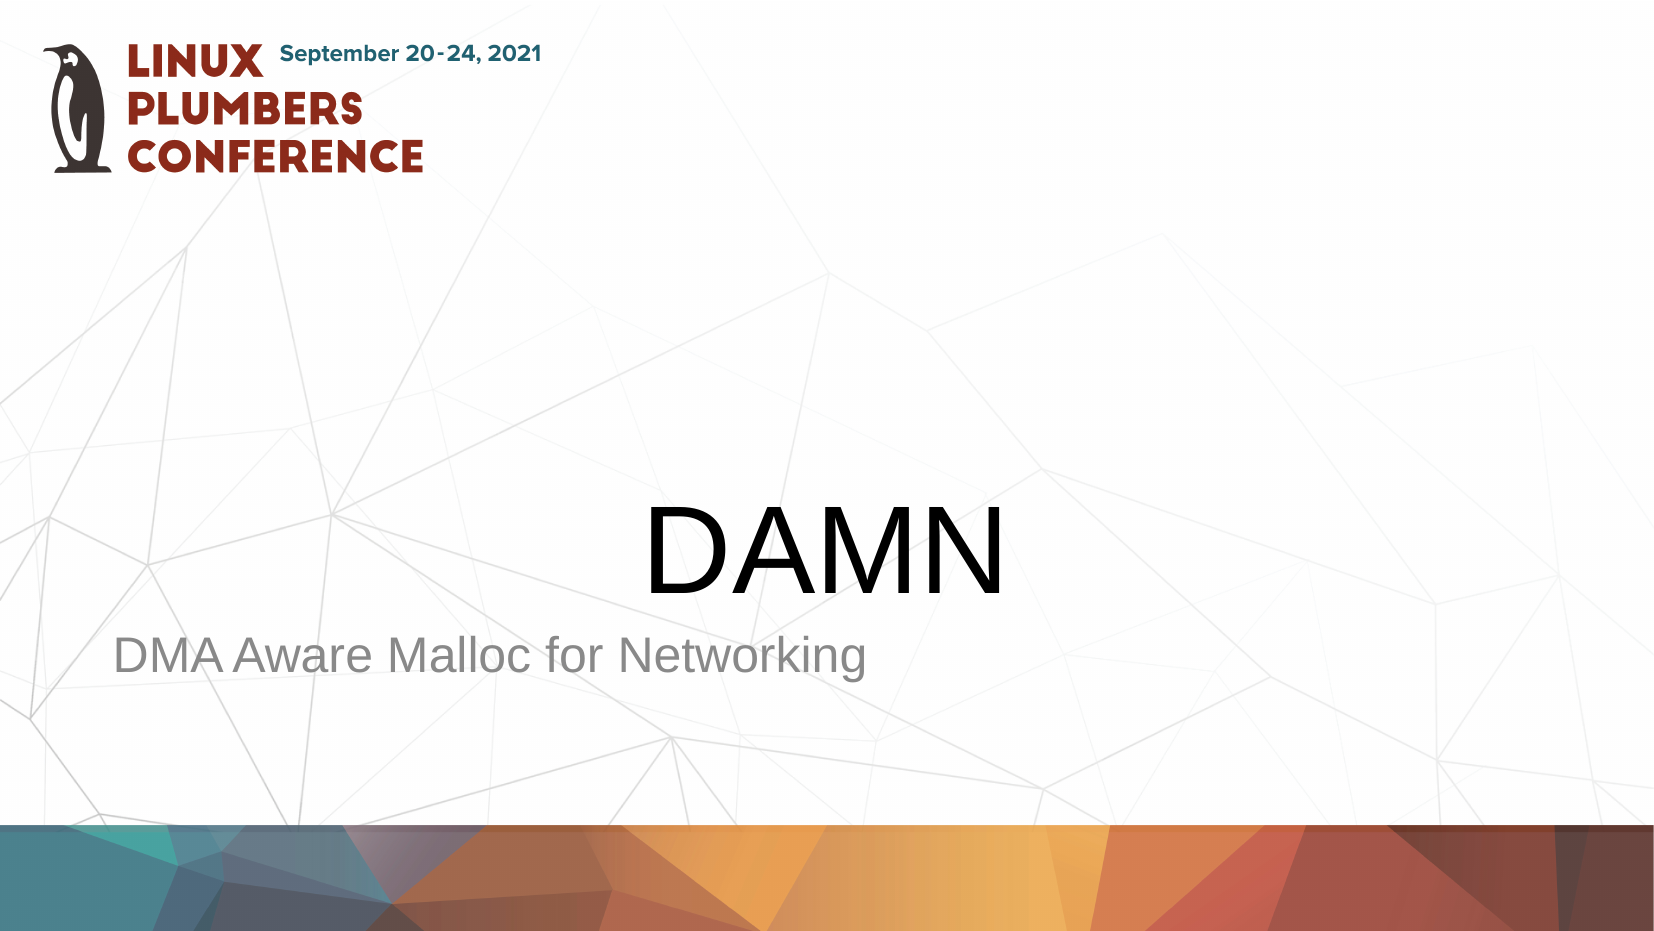

# DAMN
DMA Aware Malloc for Networking